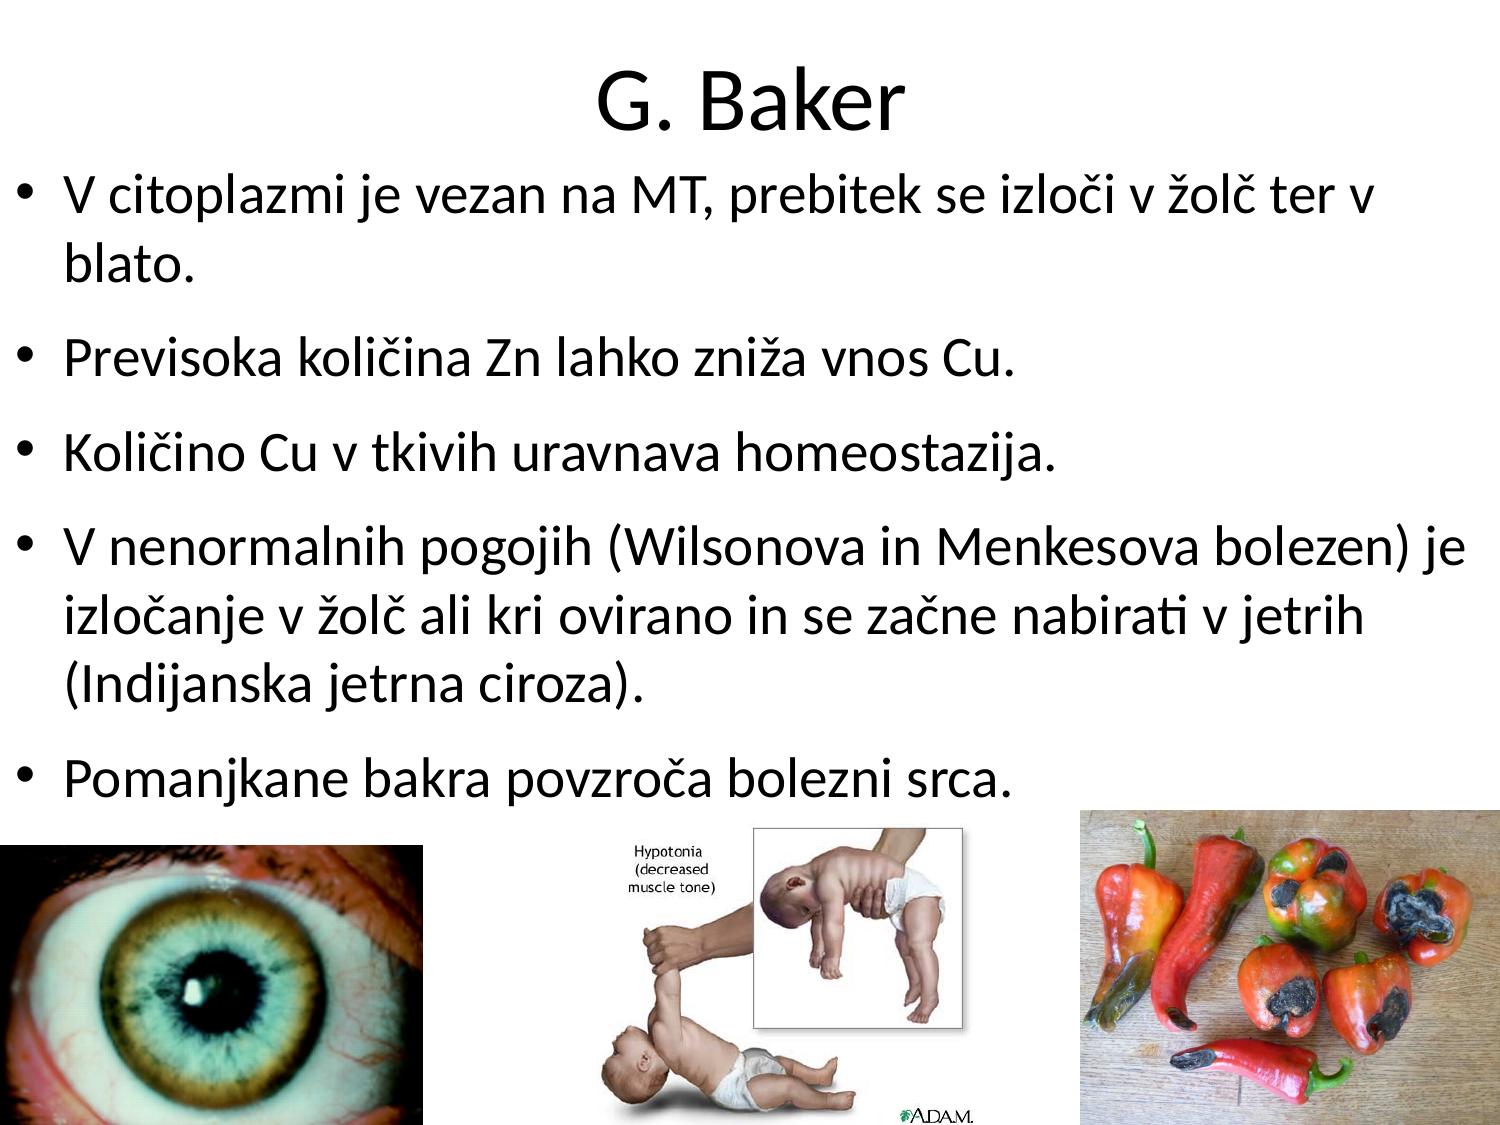

# G. Baker
V citoplazmi je vezan na MT, prebitek se izloči v žolč ter v blato.
Previsoka količina Zn lahko zniža vnos Cu.
Količino Cu v tkivih uravnava homeostazija.
V nenormalnih pogojih (Wilsonova in Menkesova bolezen) je izločanje v žolč ali kri ovirano in se začne nabirati v jetrih (Indijanska jetrna ciroza).
Pomanjkane bakra povzroča bolezni srca.